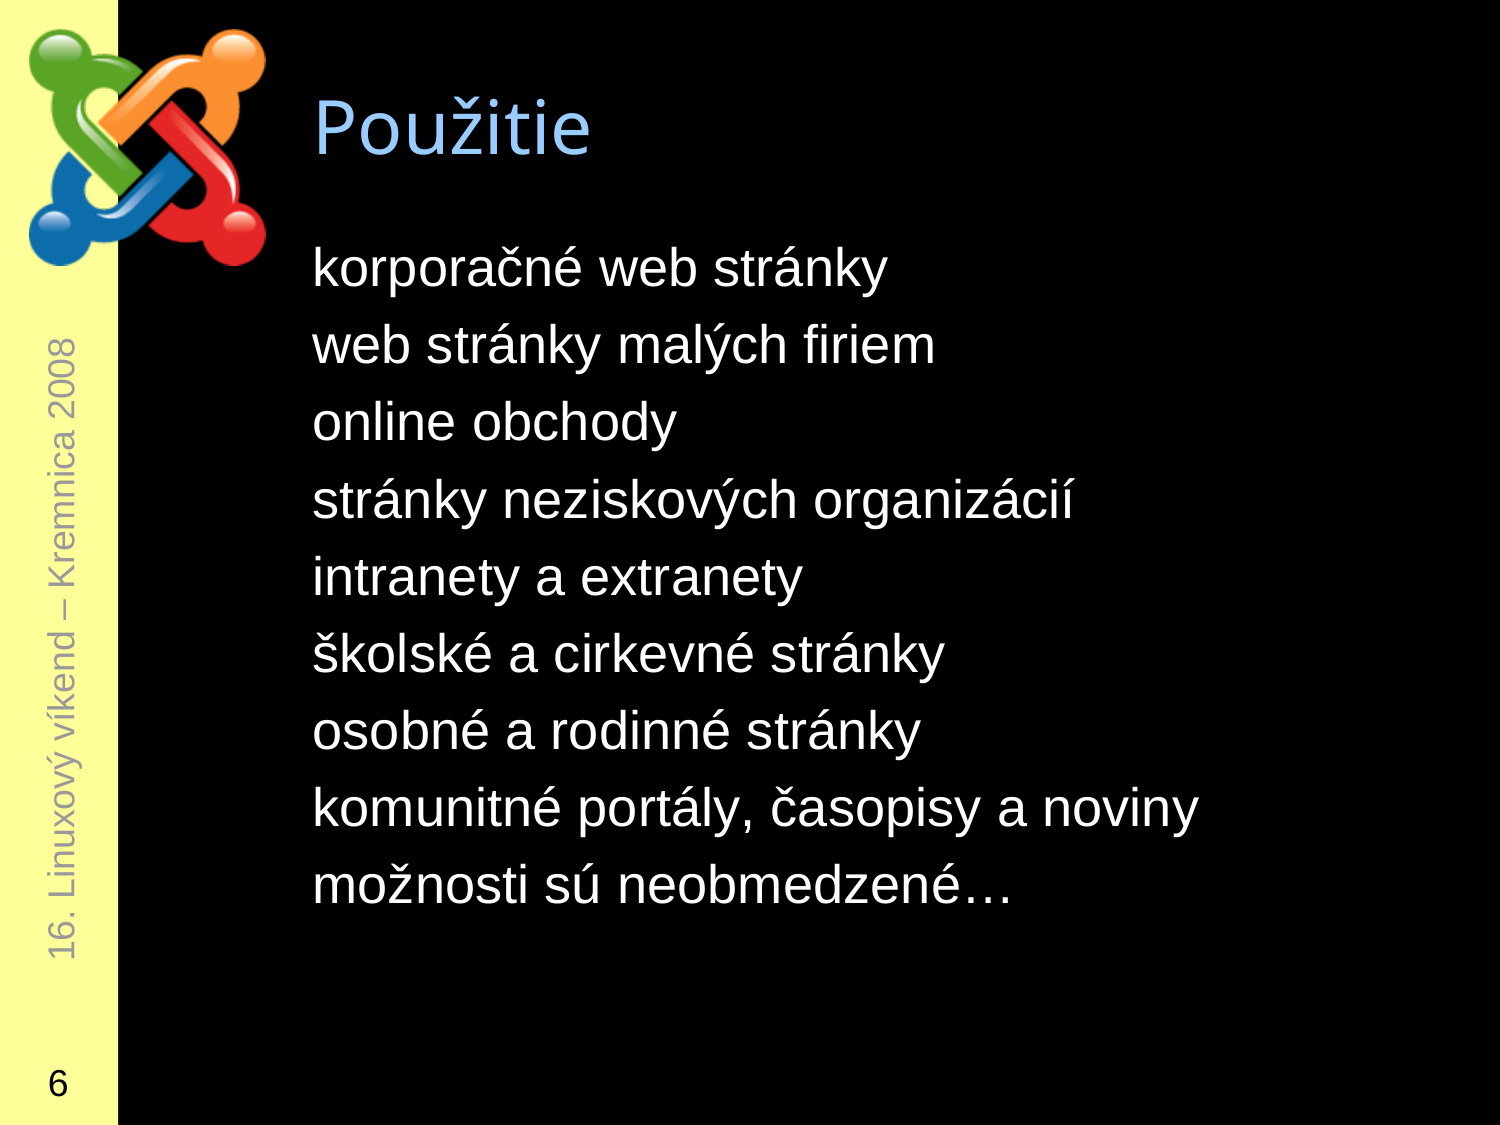

# Použitie
korporačné web stránky
web stránky malých firiem
online obchody
stránky neziskových organizácií
intranety a extranety
školské a cirkevné stránky
osobné a rodinné stránky
komunitné portály, časopisy a noviny
možnosti sú neobmedzené…